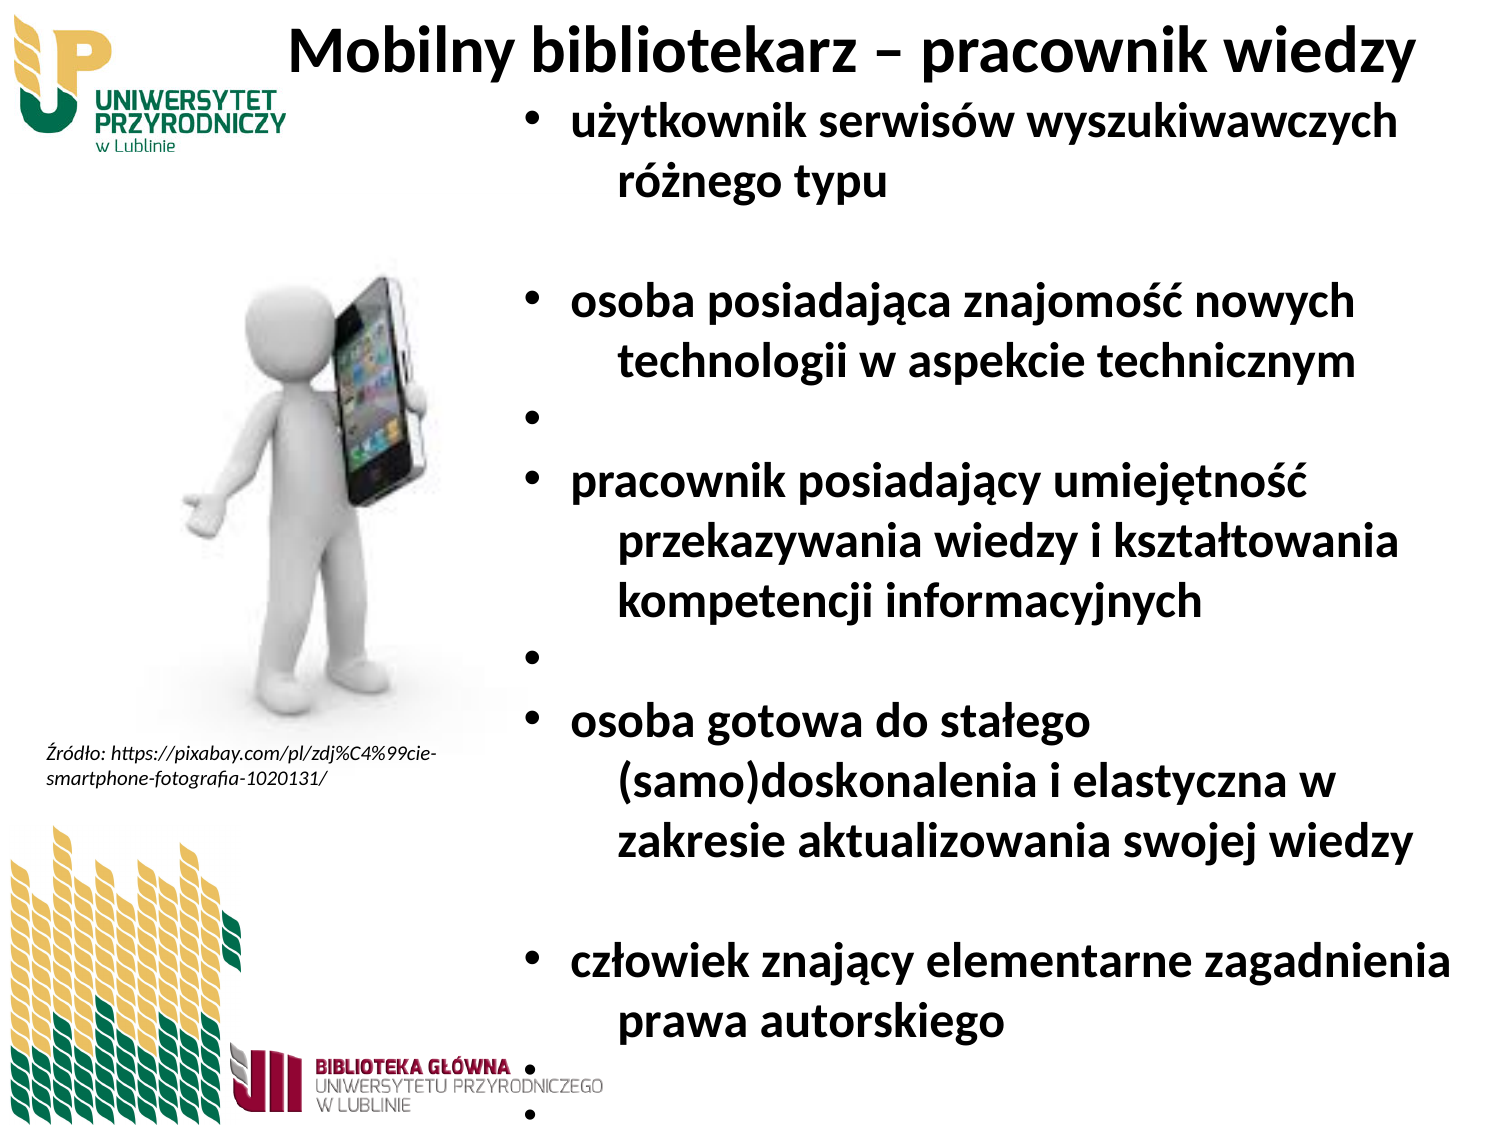

Mobilny bibliotekarz – pracownik wiedzy
użytkownik serwisów wyszukiwawczych różnego typu
osoba posiadająca znajomość nowych technologii w aspekcie technicznym
pracownik posiadający umiejętność przekazywania wiedzy i kształtowania kompetencji informacyjnych
osoba gotowa do stałego (samo)doskonalenia i elastyczna w zakresie aktualizowania swojej wiedzy
człowiek znający elementarne zagadnienia prawa autorskiego
Źródło: https://pixabay.com/pl/zdj%C4%99cie-smartphone-fotografia-1020131/